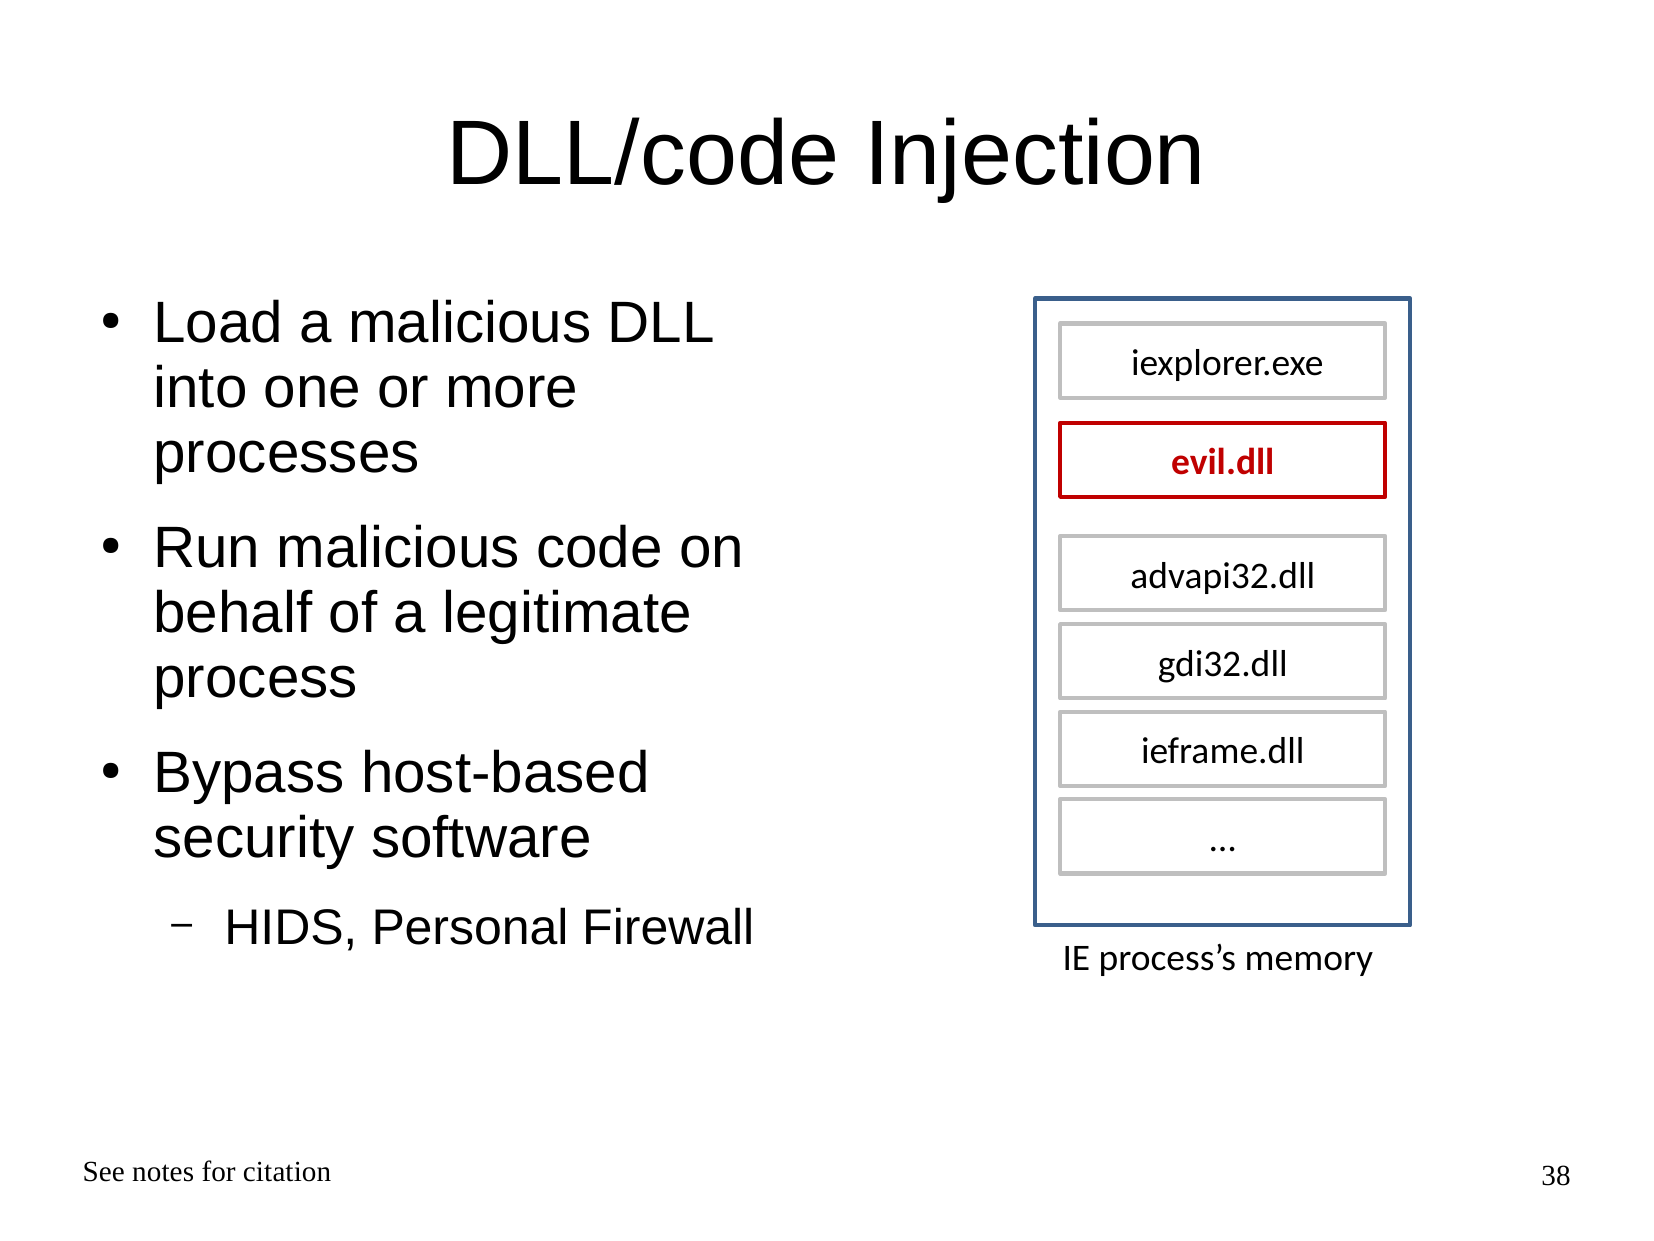

# DLL/code Injection
Load a malicious DLL into one or more processes
Run malicious code on behalf of a legitimate process
Bypass host-based security software
HIDS, Personal Firewall
Iiexplorer.exe
evil.dll
advapi32.dll
gdi32.dll
ieframe.dll
…
IE process’s memory
See notes for citation
38